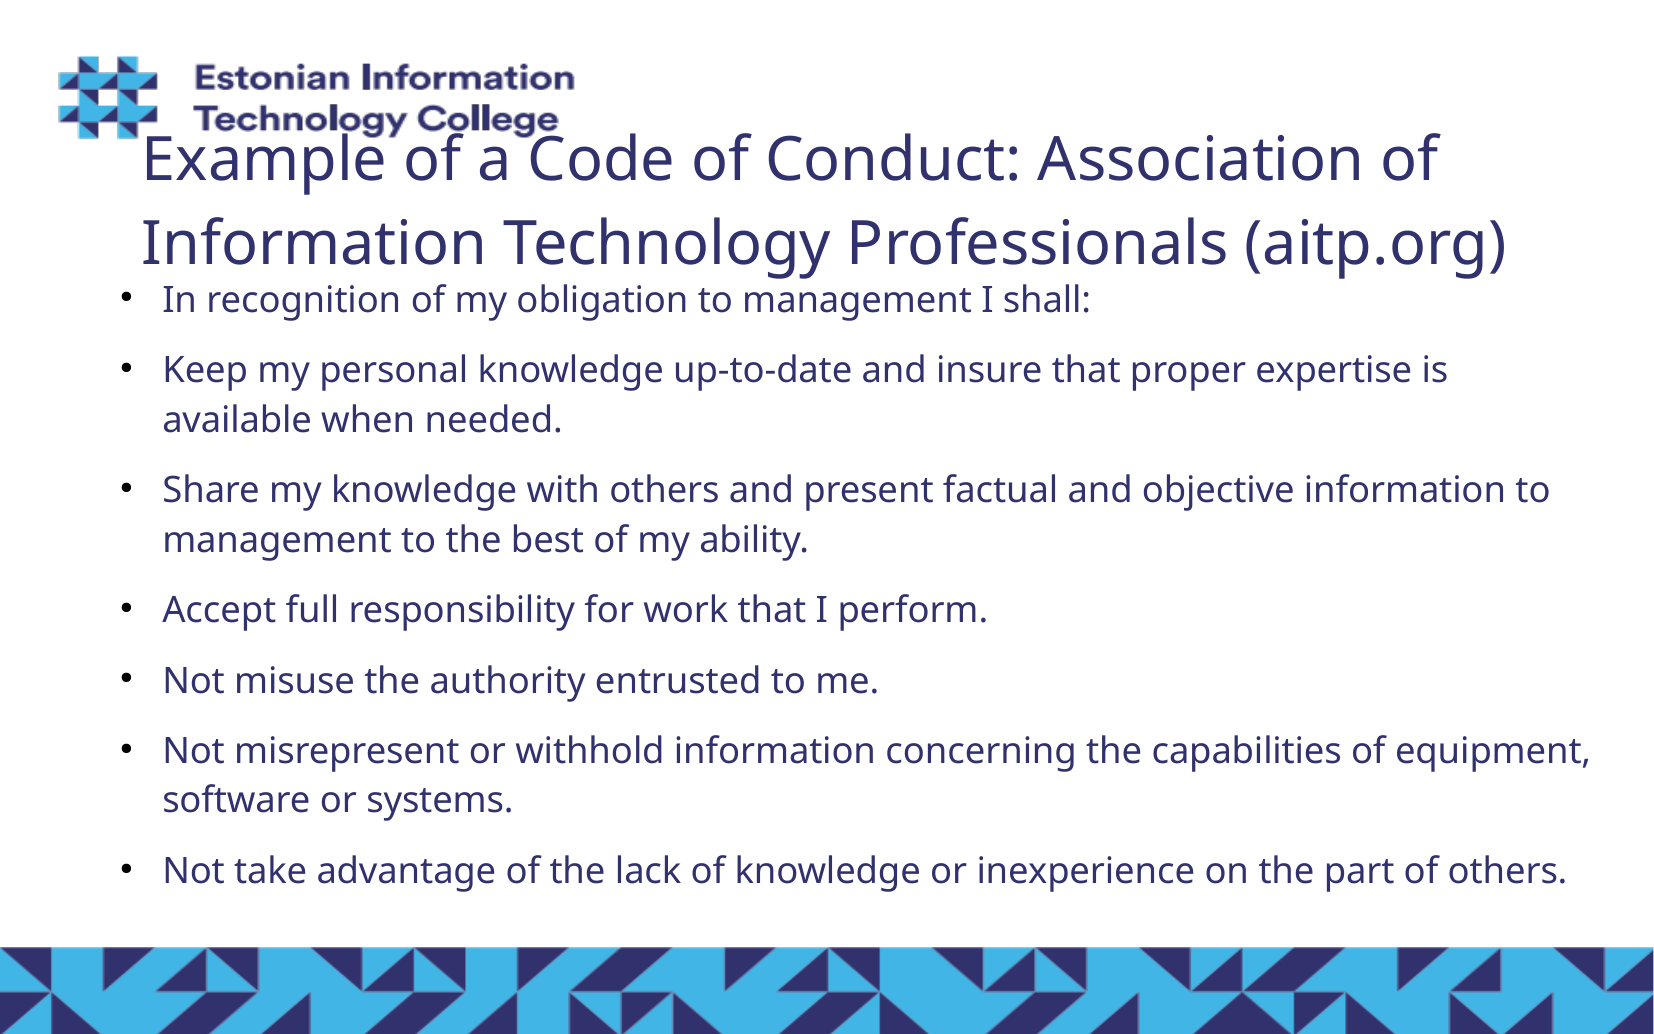

# Example of a Code of Conduct: Association of Information Technology Professionals (aitp.org)
In recognition of my obligation to management I shall:
Keep my personal knowledge up-to-date and insure that proper expertise is available when needed.
Share my knowledge with others and present factual and objective information to management to the best of my ability.
Accept full responsibility for work that I perform.
Not misuse the authority entrusted to me.
Not misrepresent or withhold information concerning the capabilities of equipment, software or systems.
Not take advantage of the lack of knowledge or inexperience on the part of others.